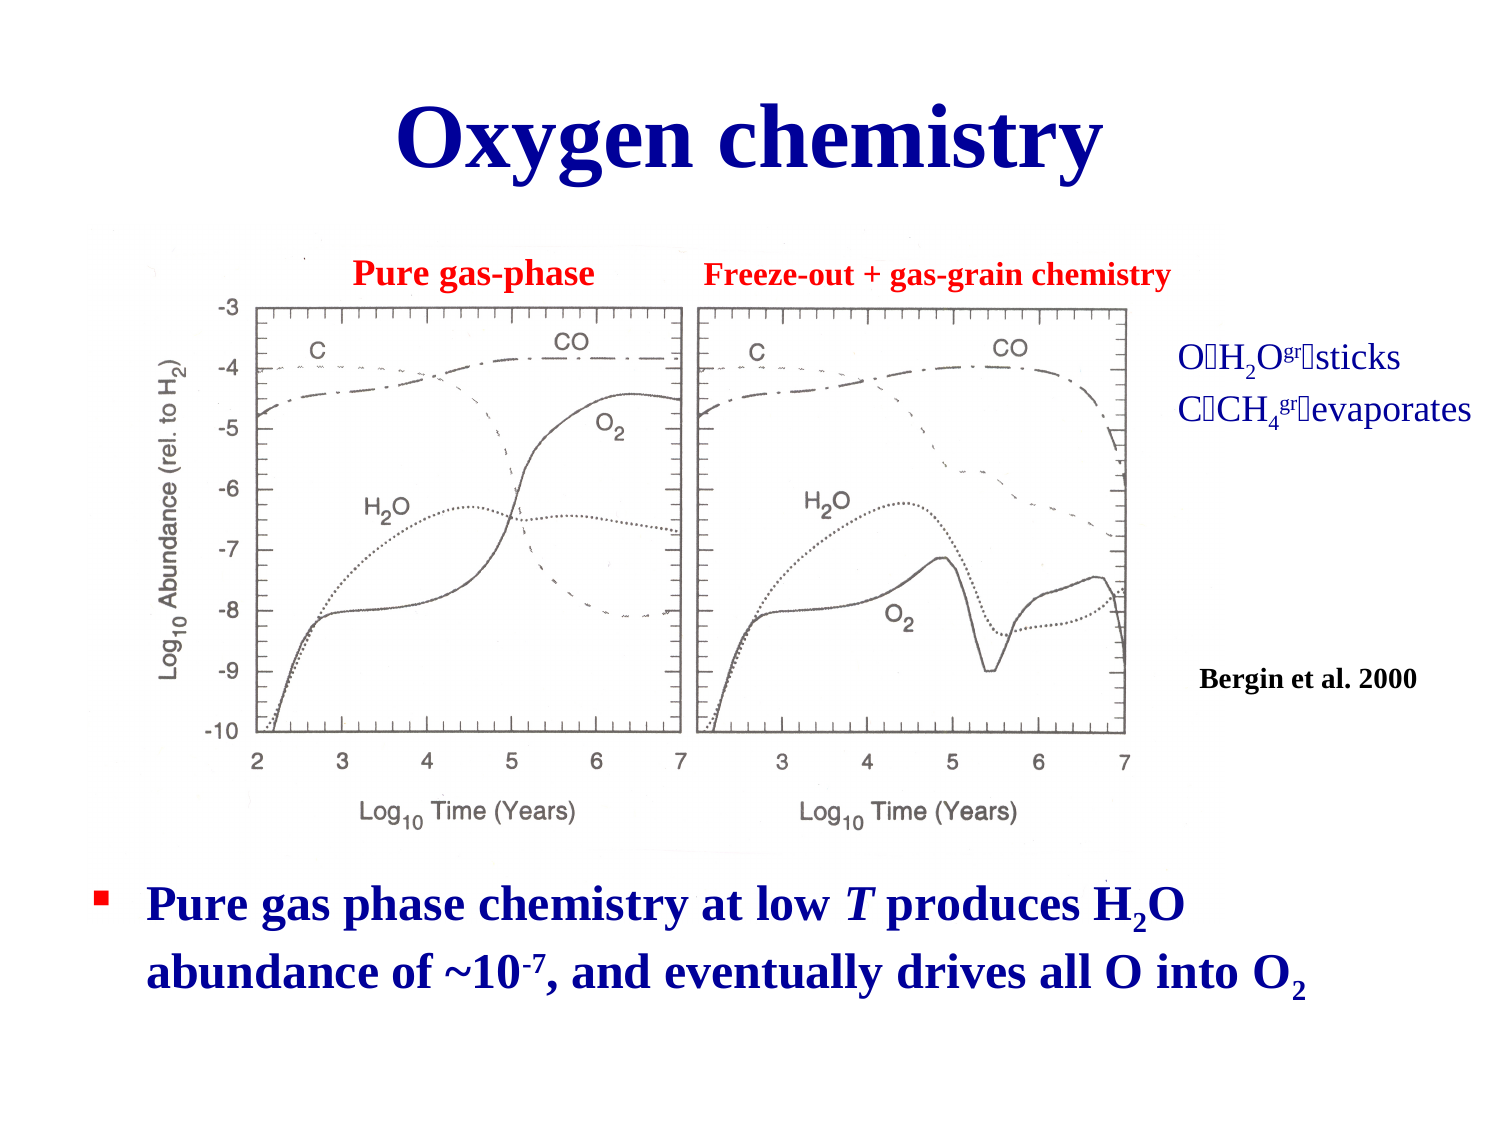

# Oxygen chemistry
Pure gas-phase
Freeze-out + gas-grain chemistry
OH2Ogrsticks
CCH4grevaporates
Bergin et al. 2000
Pure gas phase chemistry at low T produces H2O abundance of ~10-7, and eventually drives all O into O2